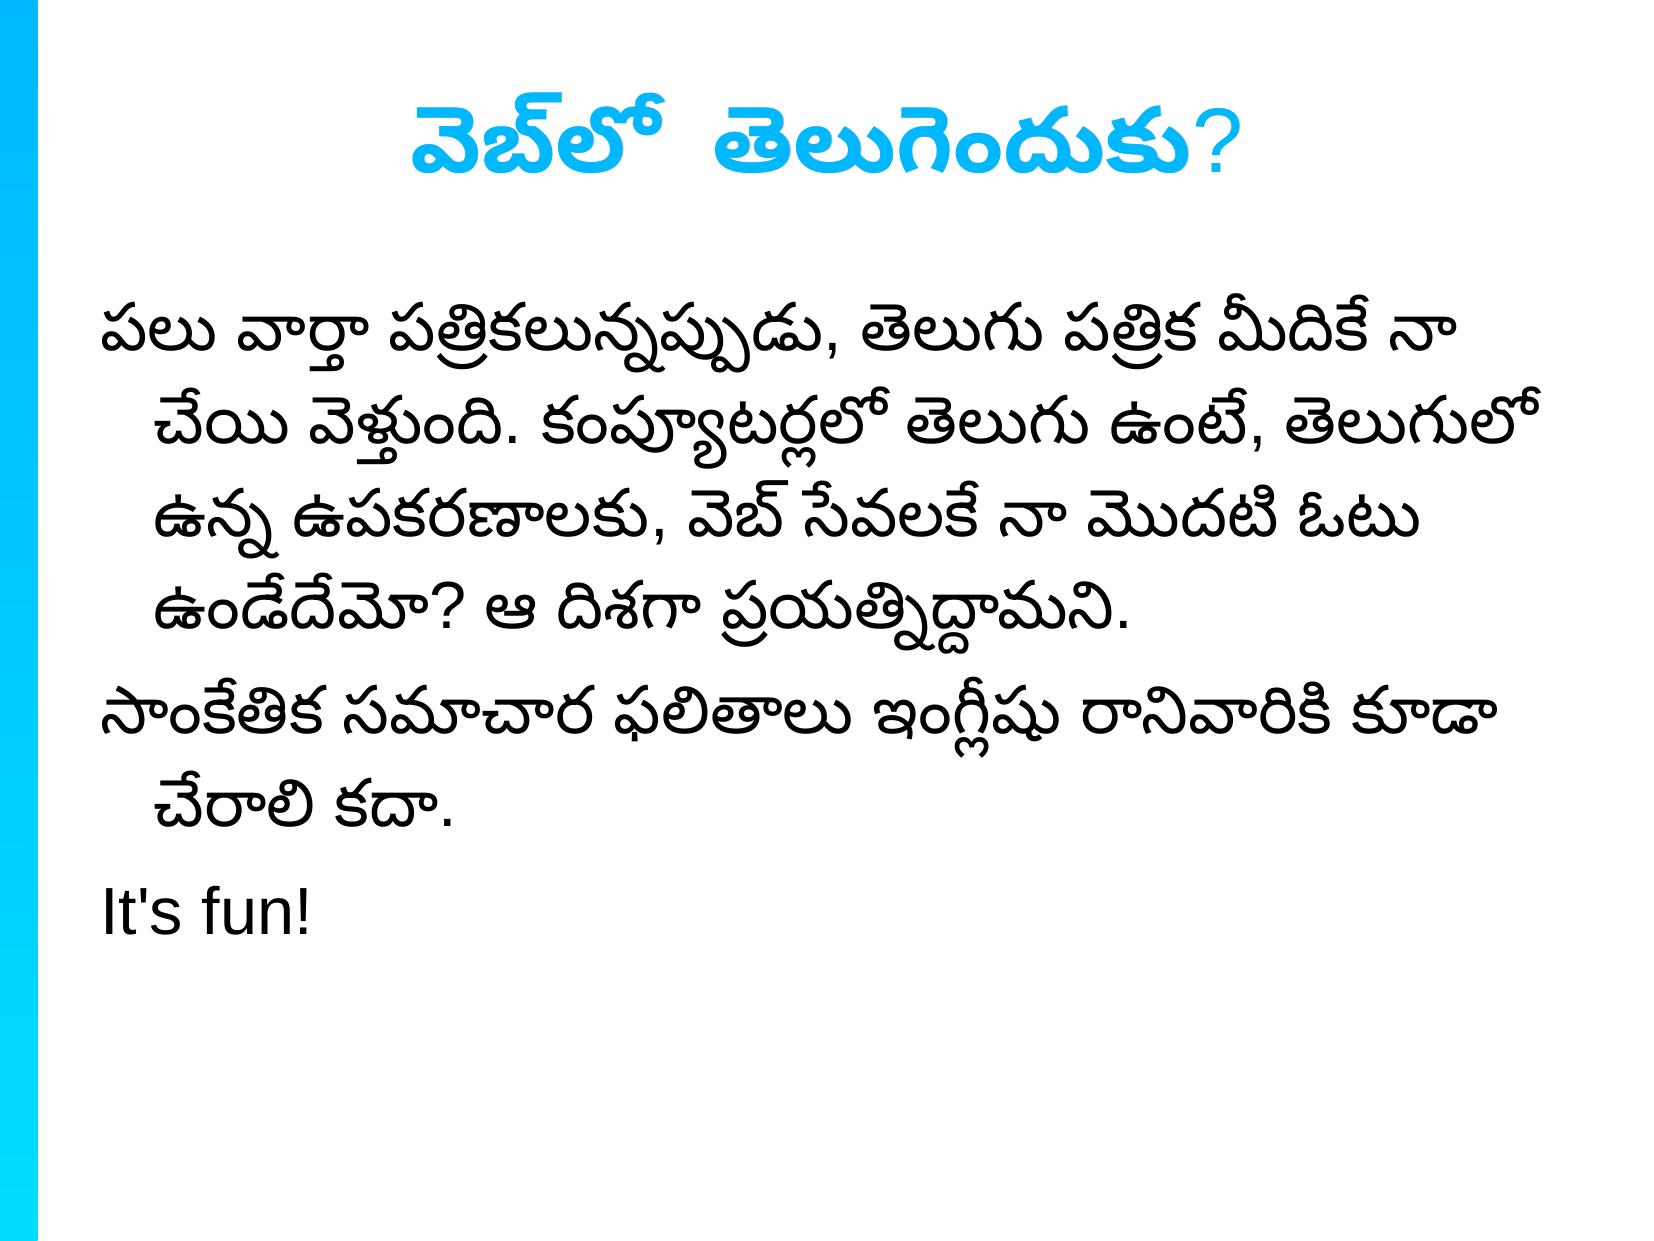

# వెబ్‌లో తెలుగెందుకు?
పలు వార్తా పత్రికలున్నప్పుడు, తెలుగు పత్రిక మీదికే నా చేయి వెళ్తుంది. కంప్యూటర్లలో తెలుగు ఉంటే, తెలుగులో ఉన్న ఉపకరణాలకు, వెబ్ సేవలకే నా మొదటి ఓటు ఉండేదేమో? ఆ దిశగా ప్రయత్నిద్దామని.
సాంకేతిక సమాచార ఫలితాలు ఇంగ్లీషు రానివారికి కూడా చేరాలి కదా.
It's fun!